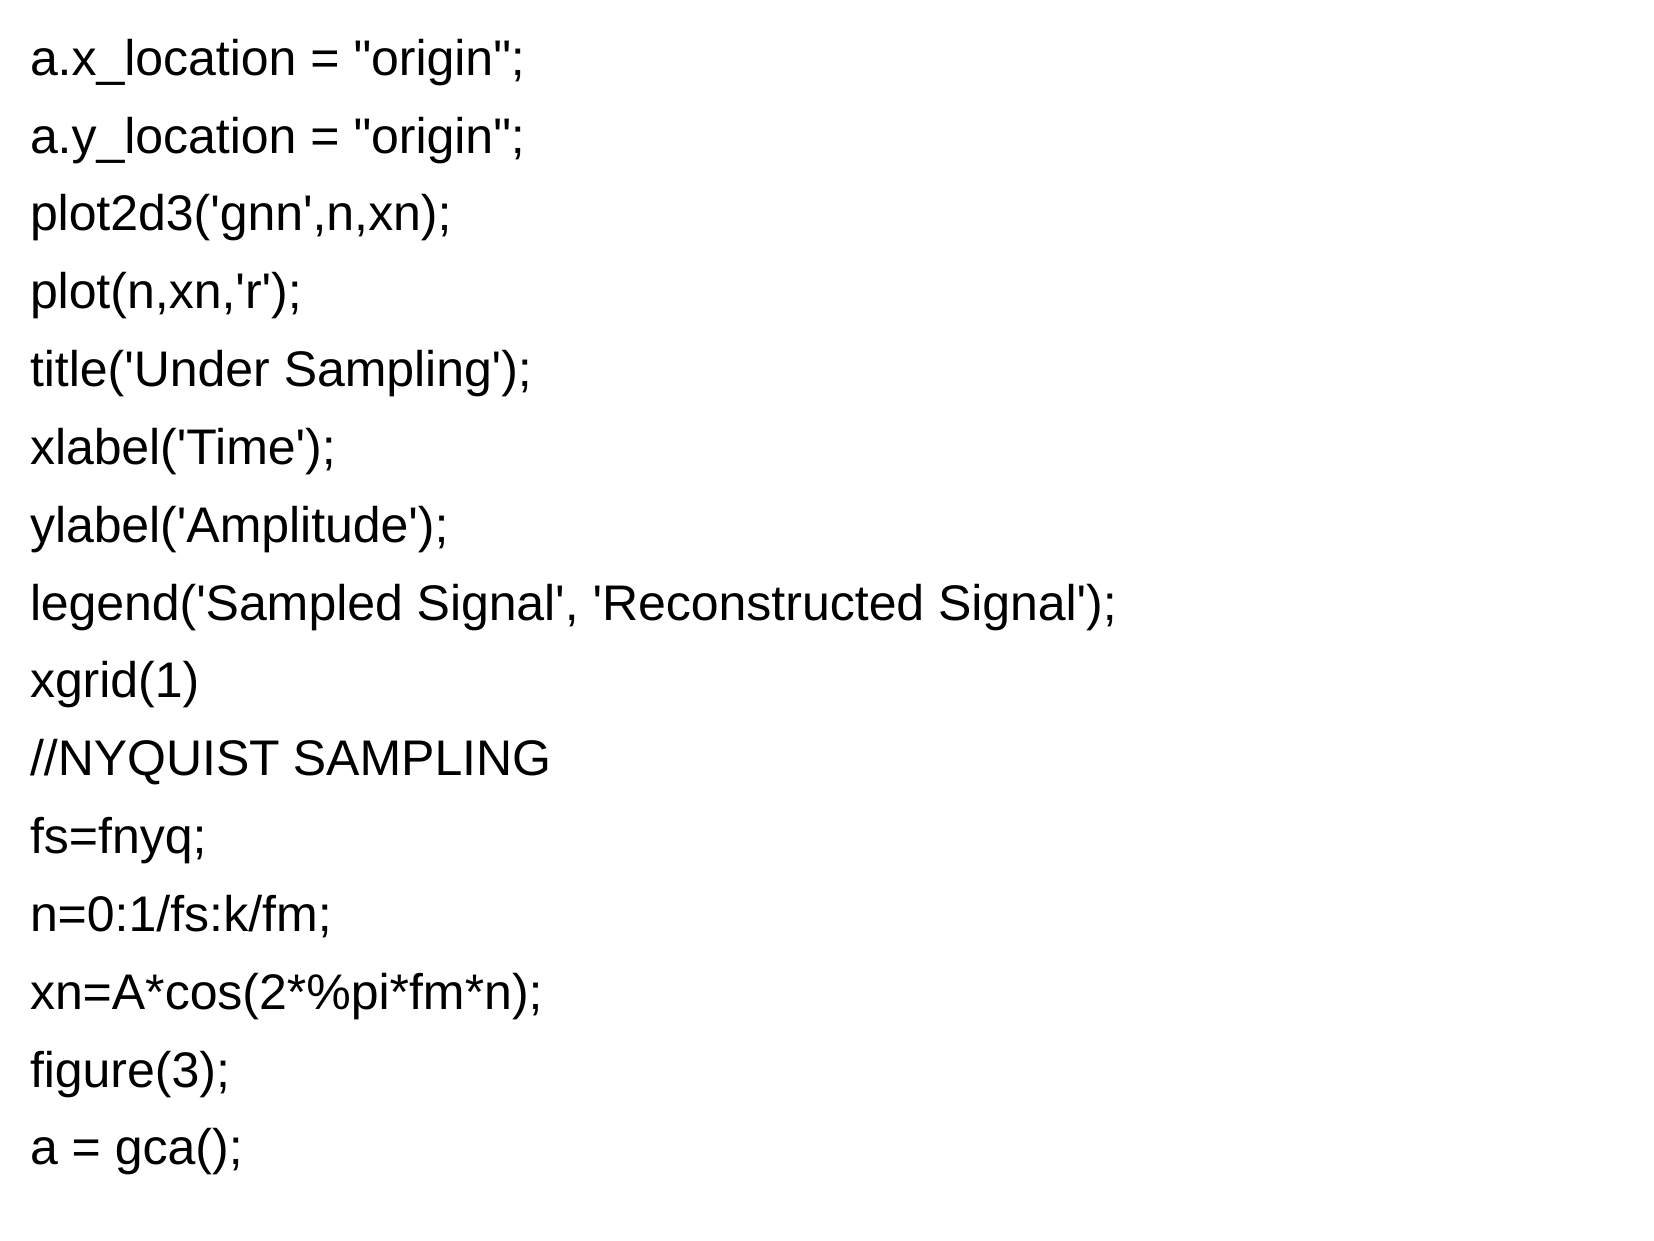

# a.x_location = "origin";
a.y_location = "origin";
plot2d3('gnn',n,xn);
plot(n,xn,'r');
title('Under Sampling');
xlabel('Time');
ylabel('Amplitude');
legend('Sampled Signal', 'Reconstructed Signal');
xgrid(1)
//NYQUIST SAMPLING
fs=fnyq;
n=0:1/fs:k/fm;
xn=A*cos(2*%pi*fm*n);
figure(3);
a = gca();